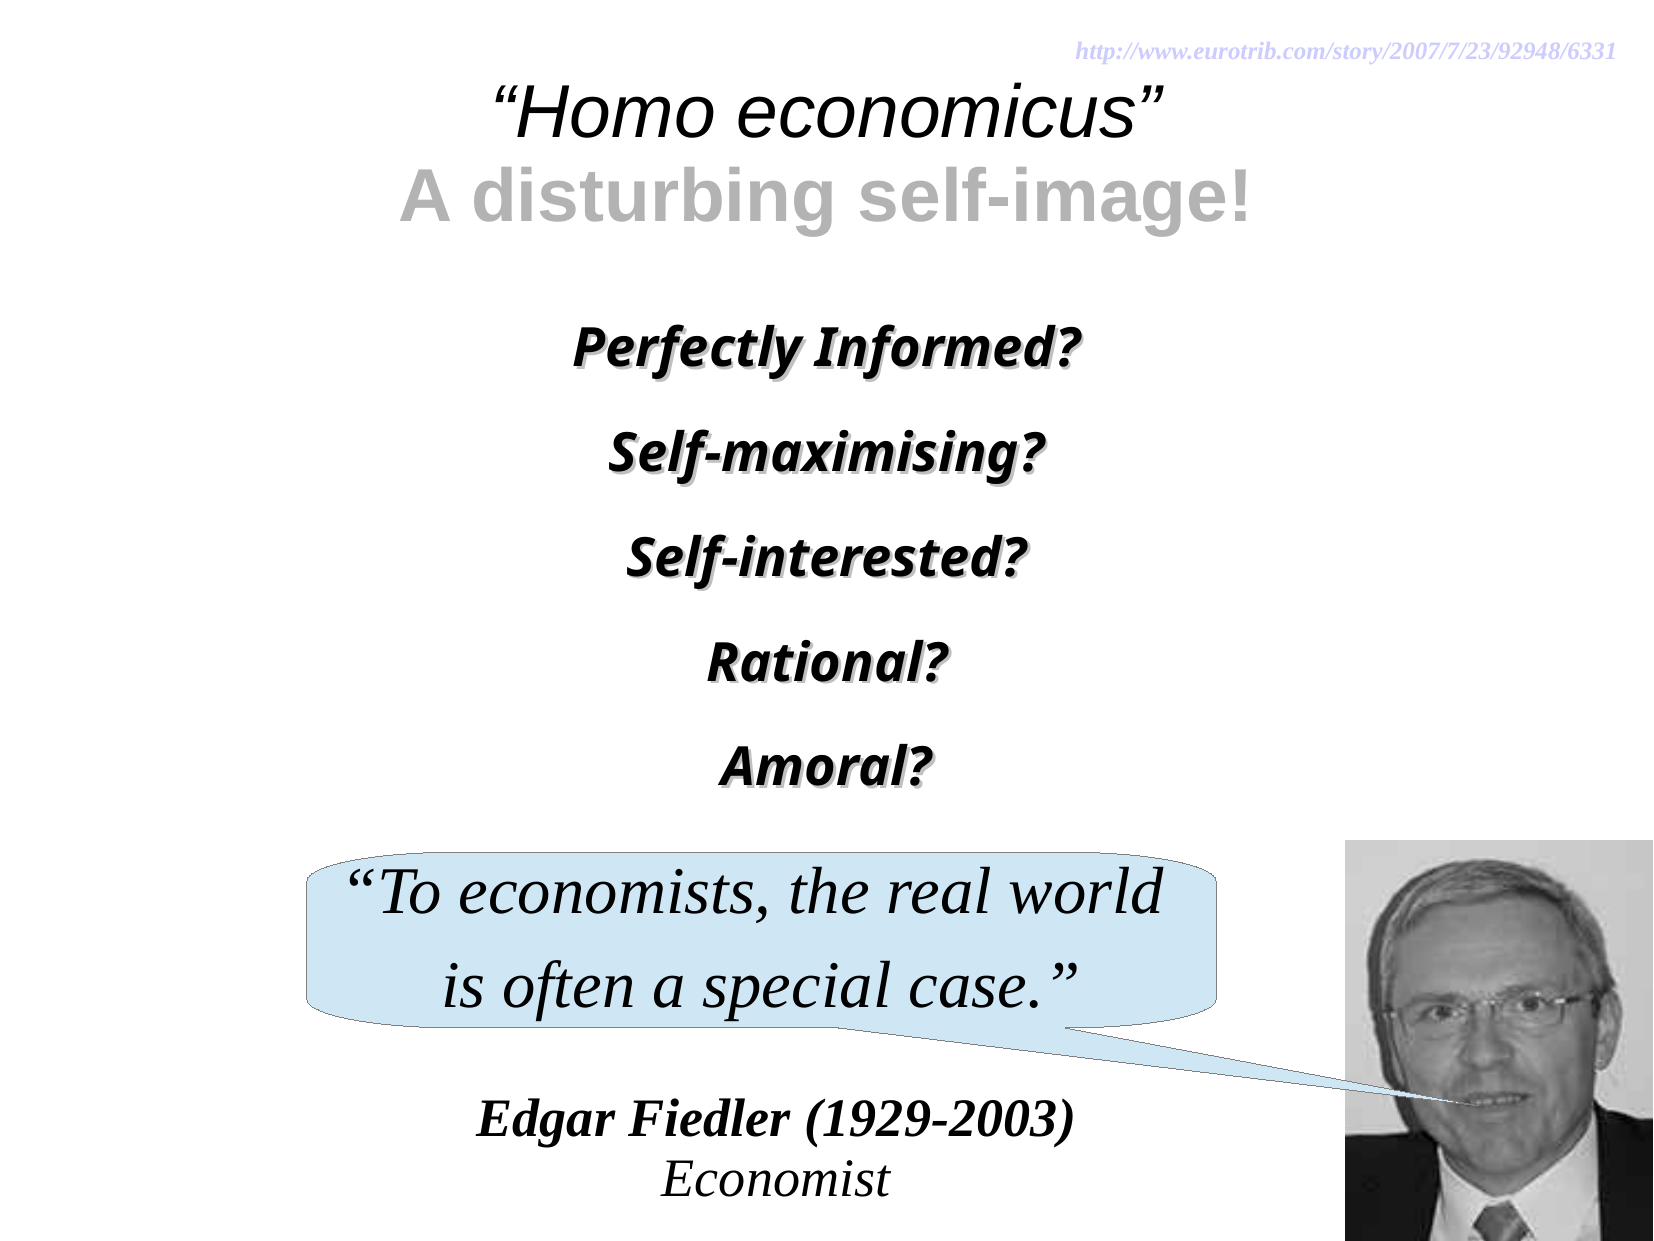

http://www.eurotrib.com/story/2007/7/23/92948/6331
# “Homo economicus” A disturbing self-image!
Perfectly Informed?
Self-maximising?
Self-interested?
Rational?
Amoral?
“To economists, the real world
is often a special case.”
Edgar Fiedler (1929-2003)
Economist